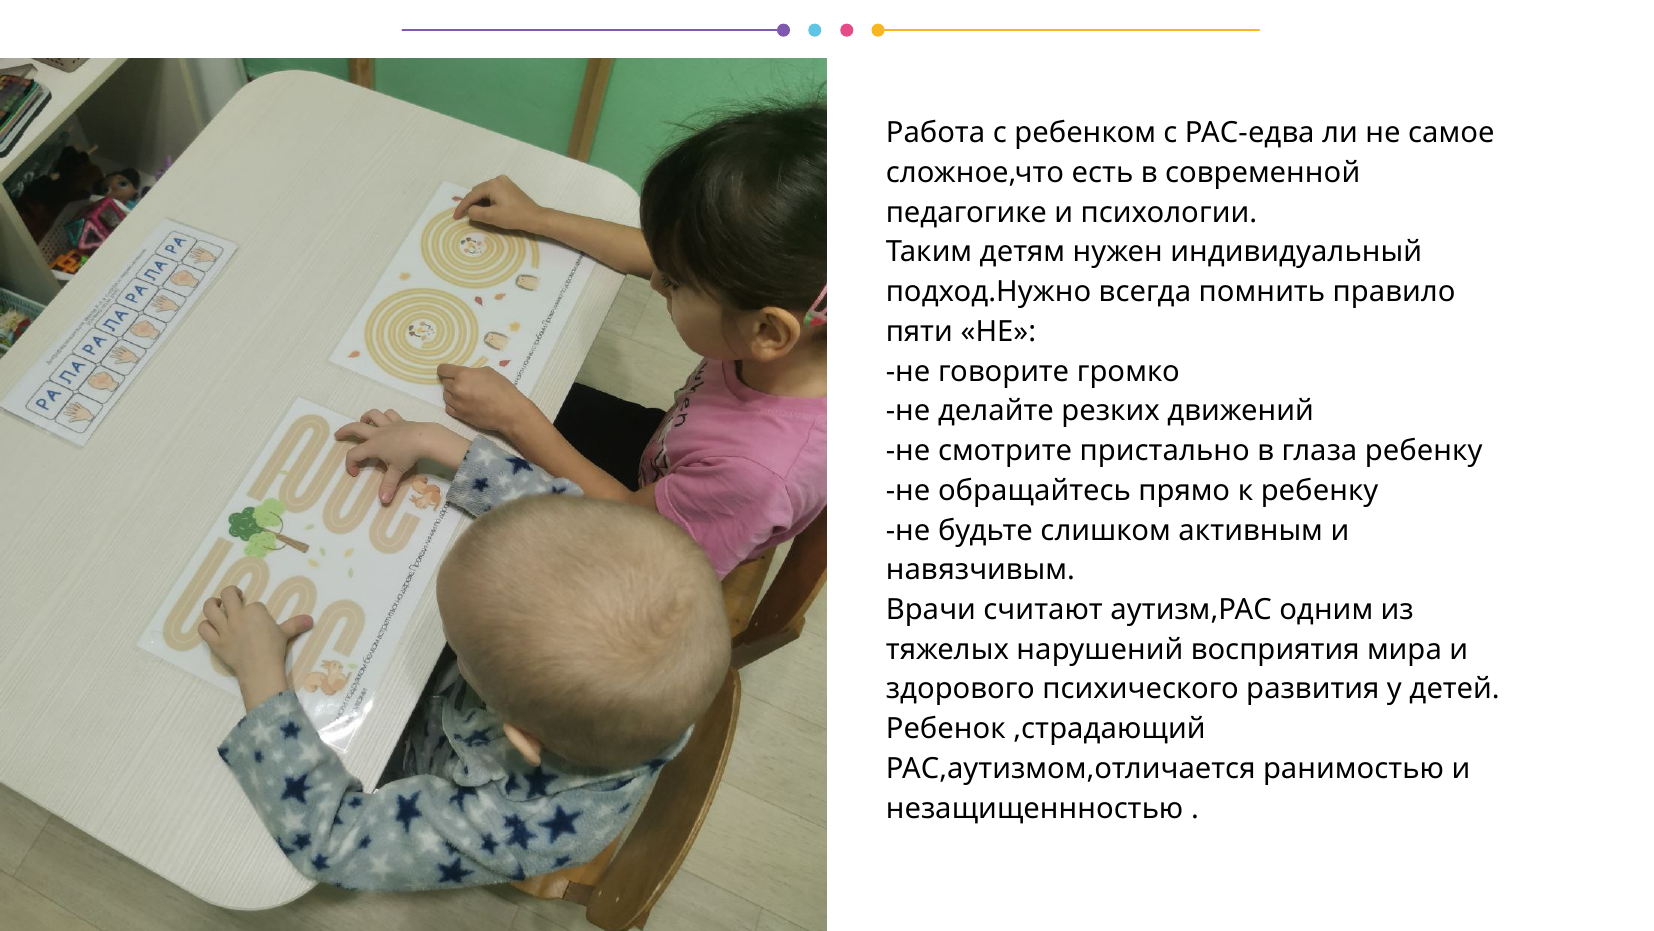

# Работа с ребенком с РАС-едва ли не самое сложное,что есть в современной педагогике и психологии. Таким детям нужен индивидуальный подход.Нужно всегда помнить правило пяти «НЕ»: -не говорите громко -не делайте резких движений -не смотрите пристально в глаза ребенку -не обращайтесь прямо к ребенку -не будьте слишком активным и навязчивым. Врачи считают аутизм,РАС одним из тяжелых нарушений восприятия мира и здорового психического развития у детей. Ребенок ,страдающий РАС,аутизмом,отличается ранимостью и незащищеннностью .
Work by: Muhammad Aria